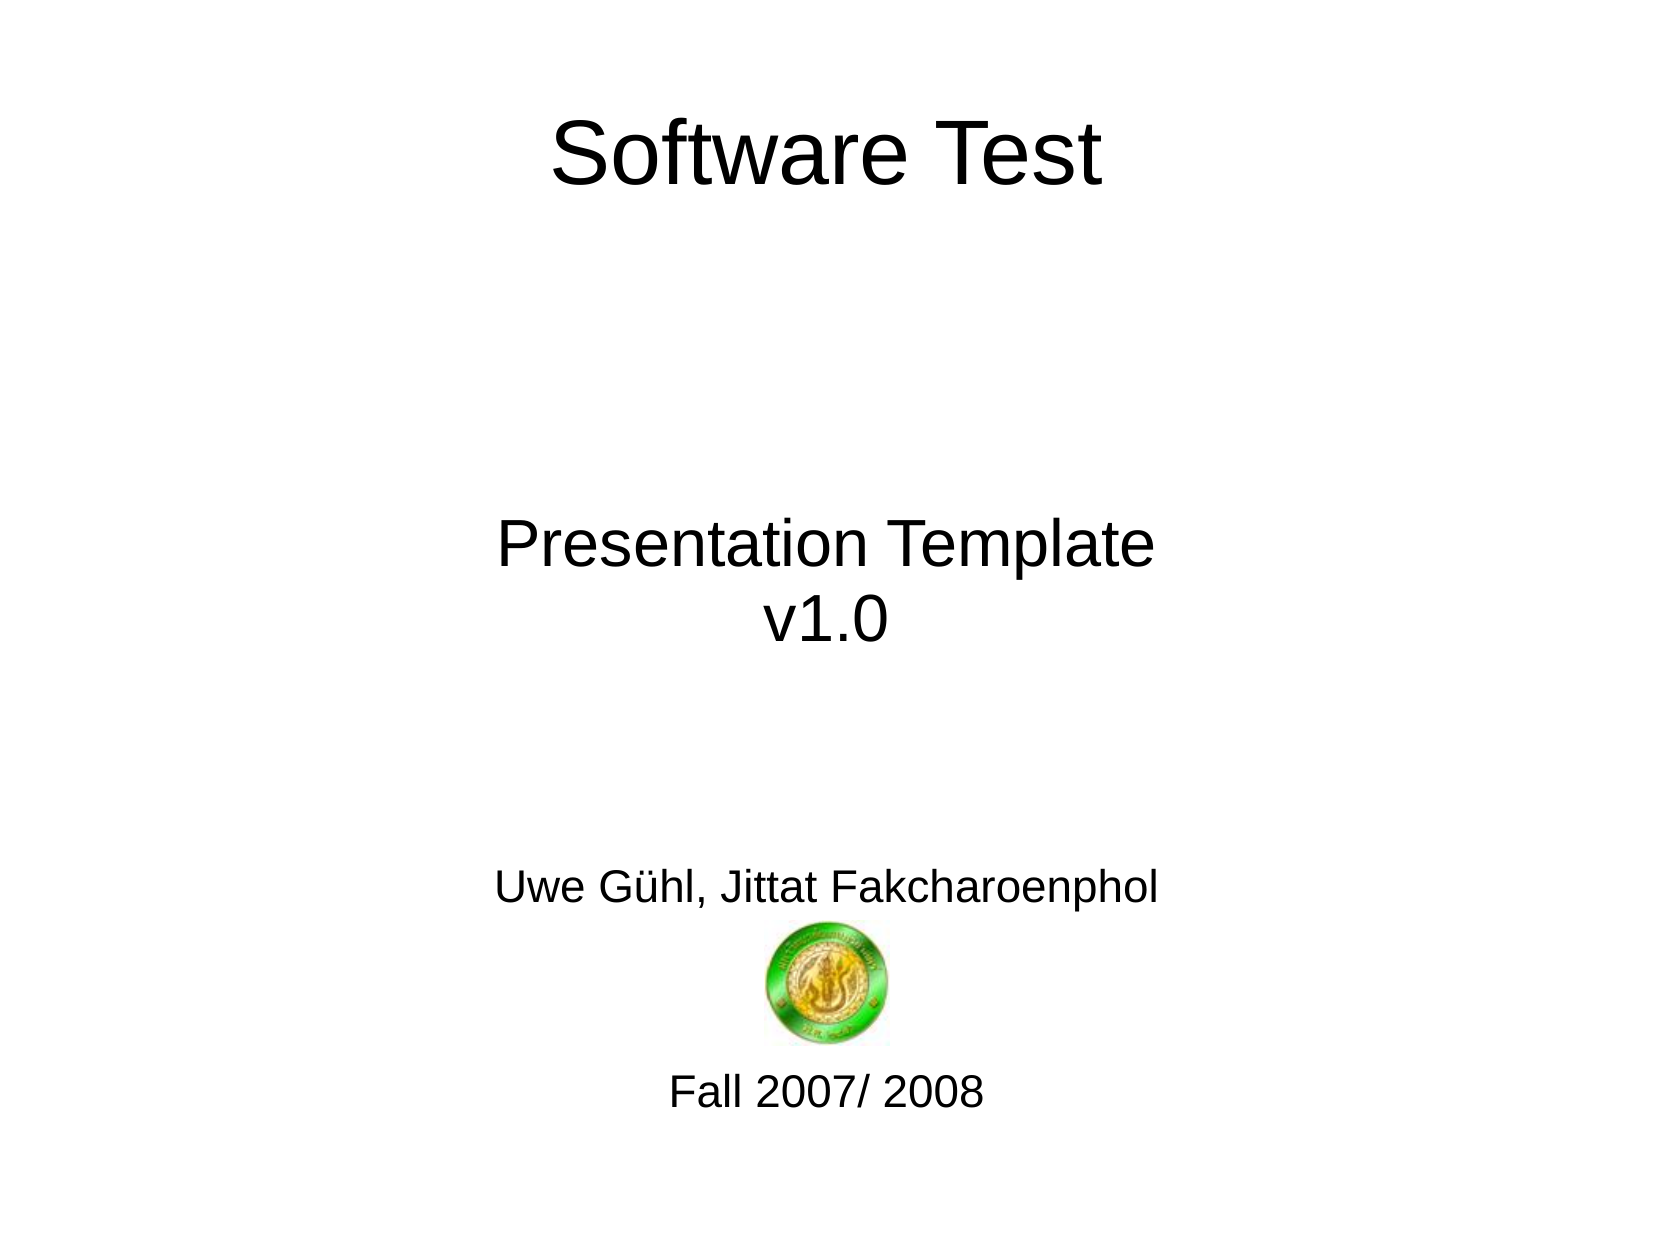

# Software Test
Presentation Template
v1.0
Uwe Gühl, Jittat Fakcharoenphol
Fall 2007/ 2008